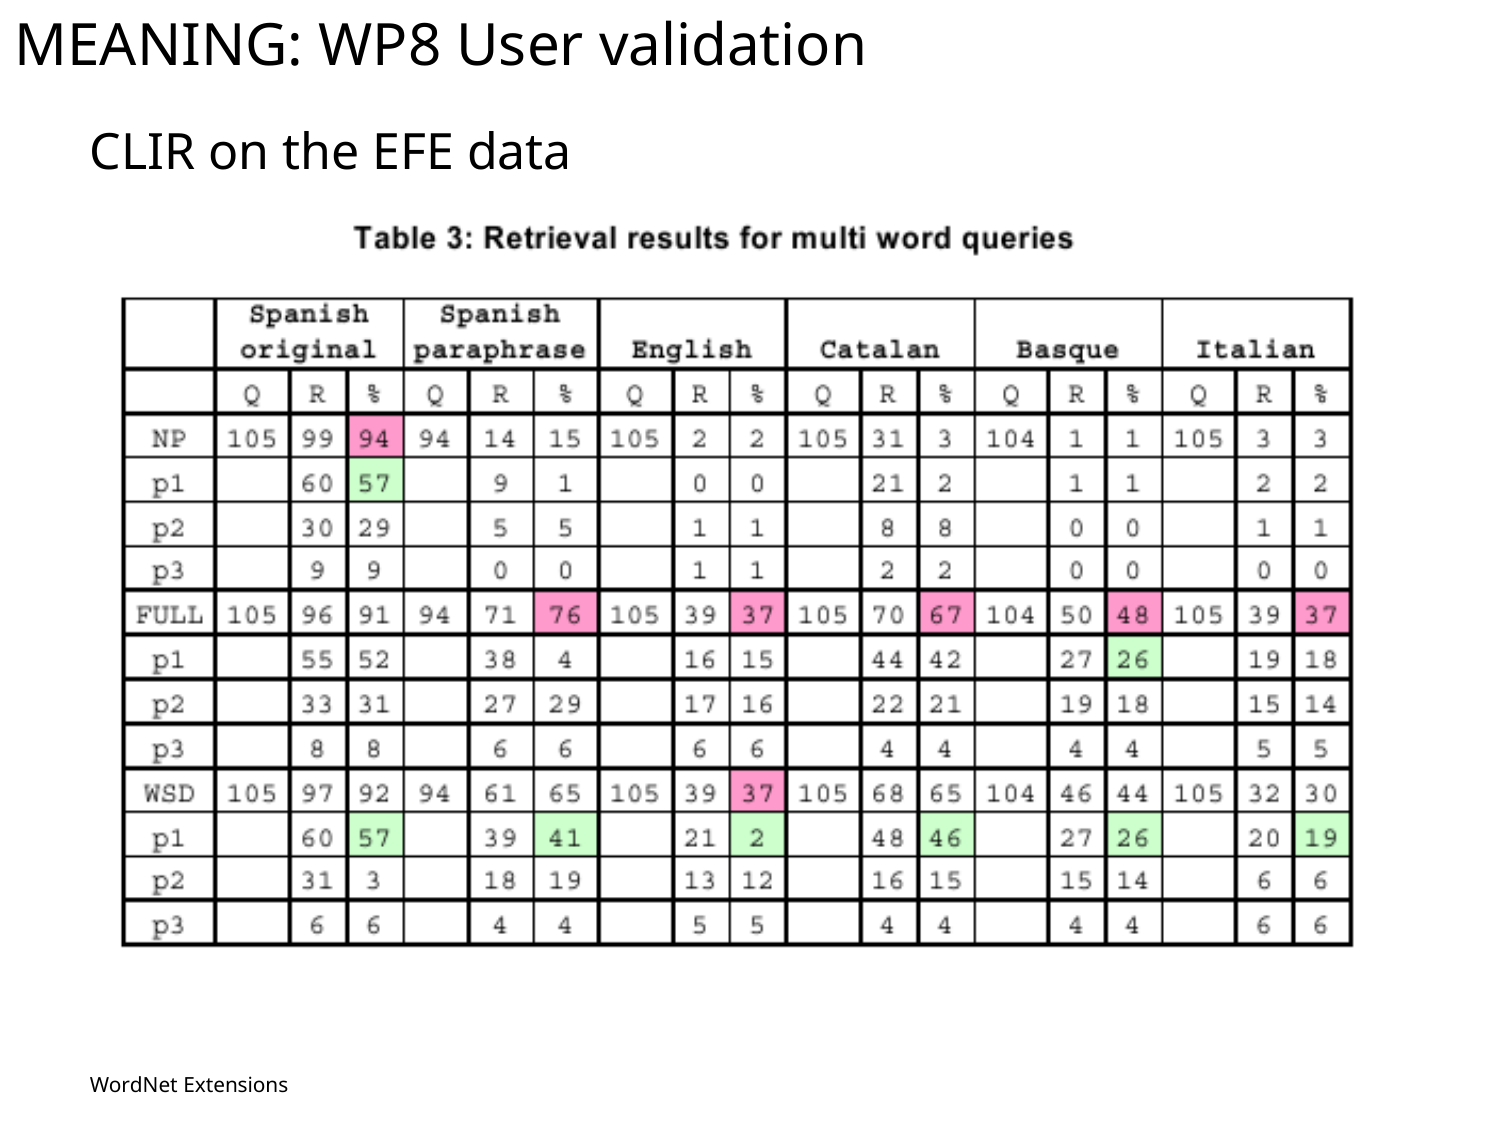

# MEANING: WP8 User validation
CLIR on the EFE data